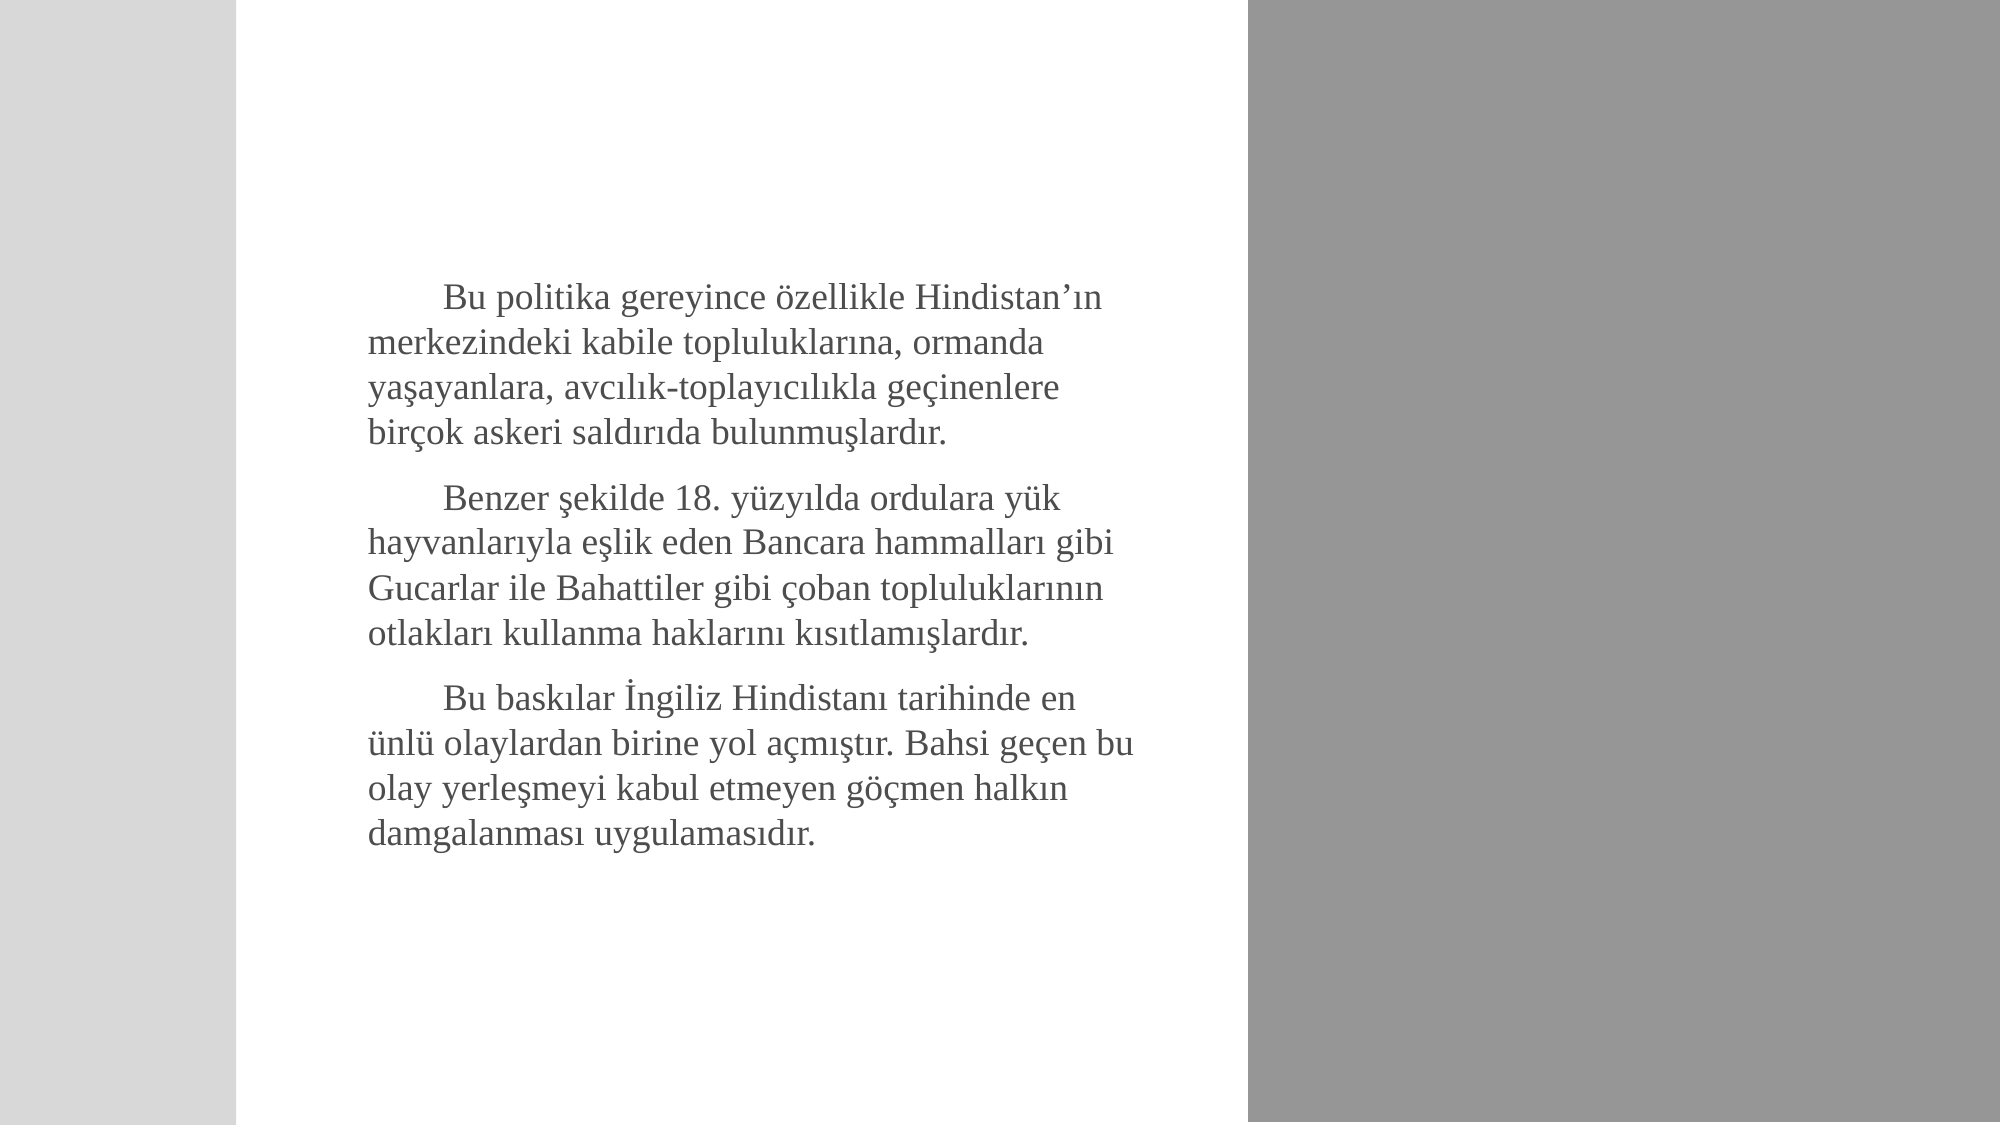

# Bu politika gereyince özellikle Hindistan’ın merkezindeki kabile topluluklarına, ormanda yaşayanlara, avcılık-toplayıcılıkla geçinenlere birçok askeri saldırıda bulunmuşlardır.
	Benzer şekilde 18. yüzyılda ordulara yük hayvanlarıyla eşlik eden Bancara hammalları gibi Gucarlar ile Bahattiler gibi çoban topluluklarının otlakları kullanma haklarını kısıtlamışlardır.
	Bu baskılar İngiliz Hindistanı tarihinde en ünlü olaylardan birine yol açmıştır. Bahsi geçen bu olay yerleşmeyi kabul etmeyen göçmen halkın damgalanması uygulamasıdır.